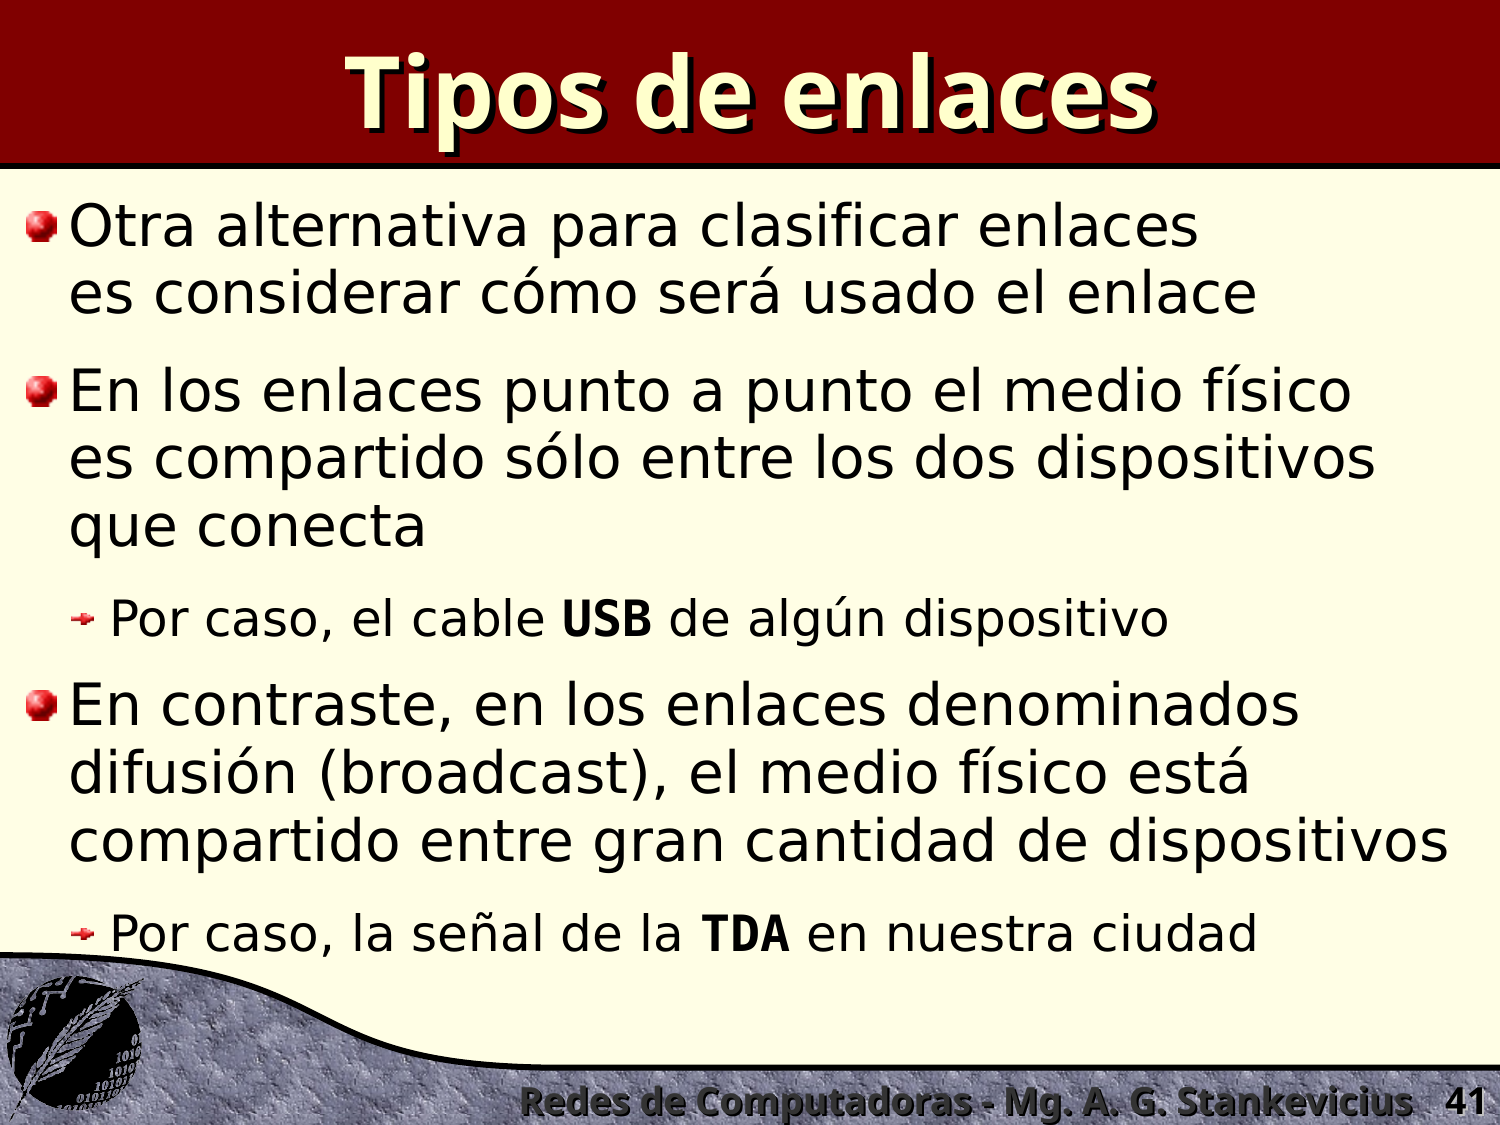

# Tipos de enlaces
Otra alternativa para clasificar enlaces
es considerar cómo será usado el enlace
En los enlaces punto a punto el medio físico
es compartido sólo entre los dos dispositivos que conecta
Por caso, el cable USB de algún dispositivo
En contraste, en los enlaces denominados difusión (broadcast), el medio físico está compartido entre gran cantidad de dispositivos
Por caso, la señal de la TDA en nuestra ciudad
41